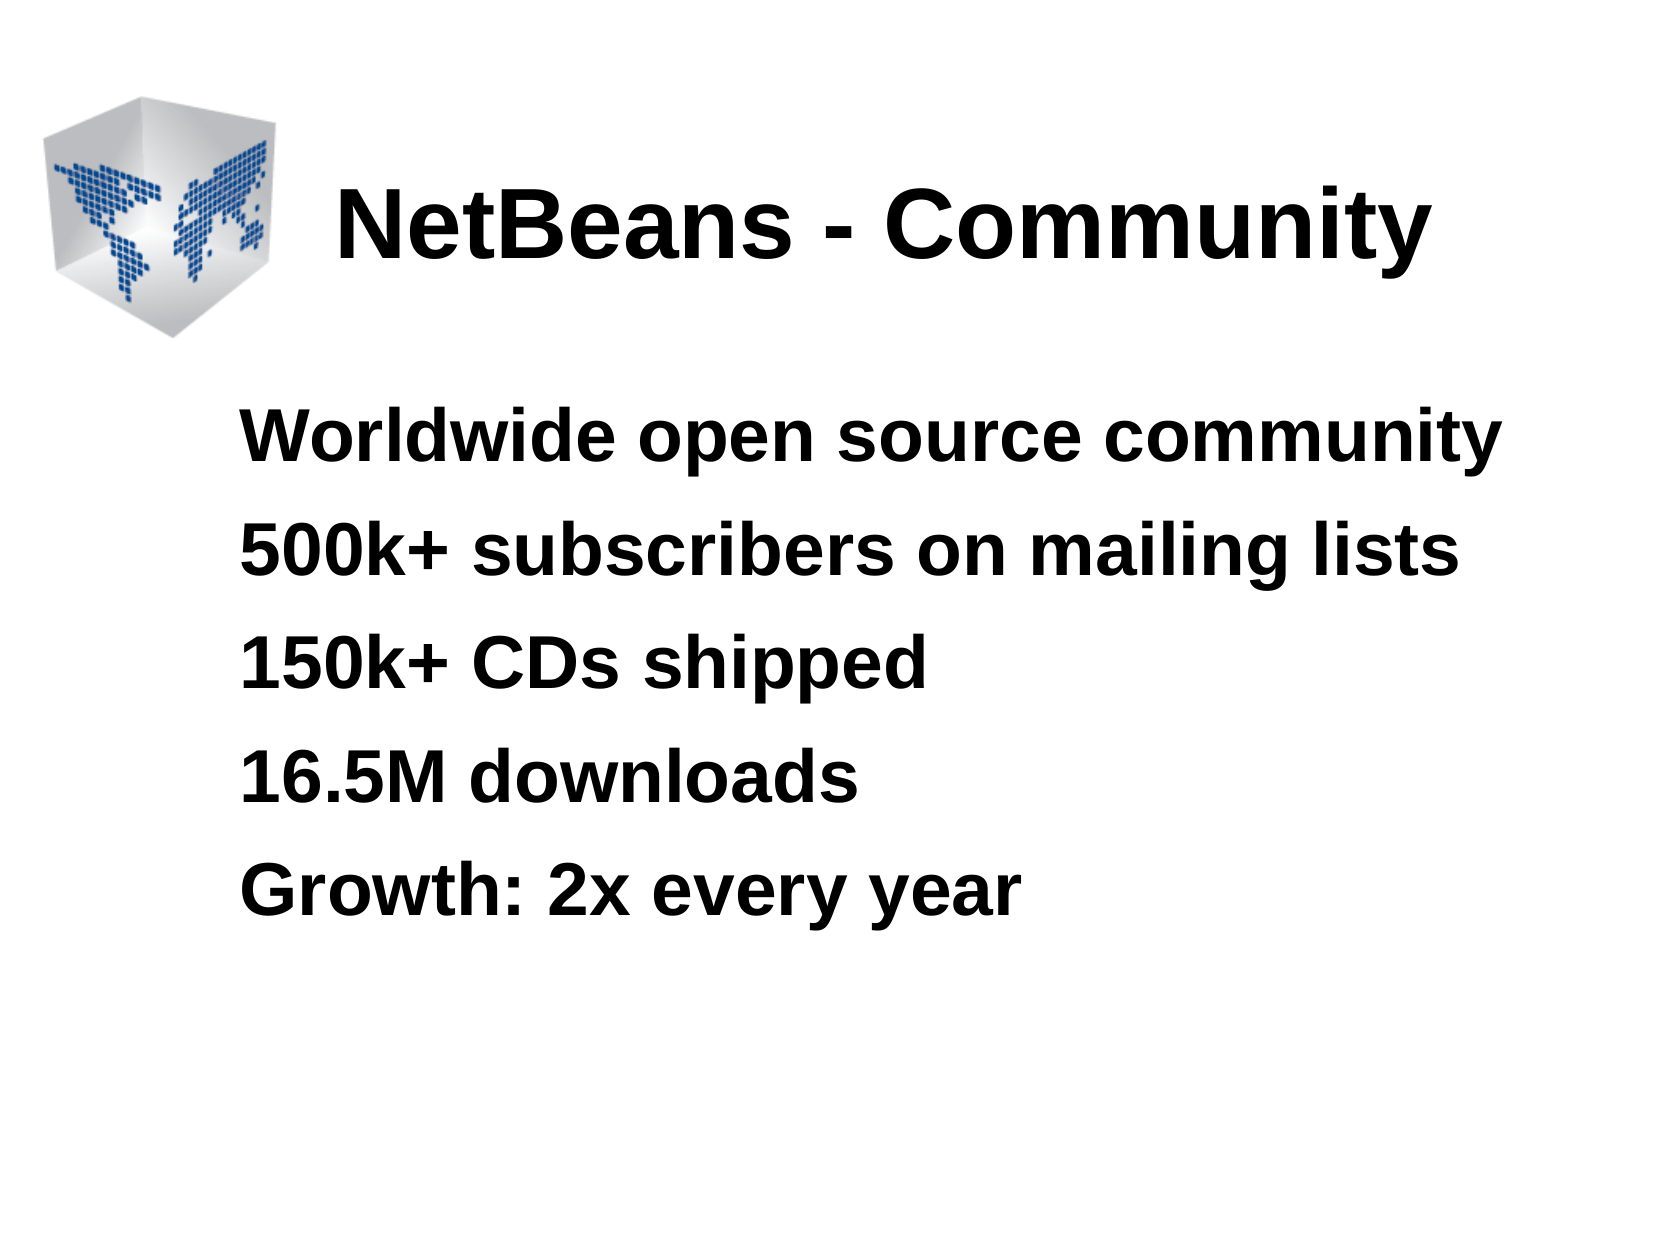

# NetBeans - Community
 Worldwide open source community
 500k+ subscribers on mailing lists
 150k+ CDs shipped
 16.5M downloads
 Growth: 2x every year